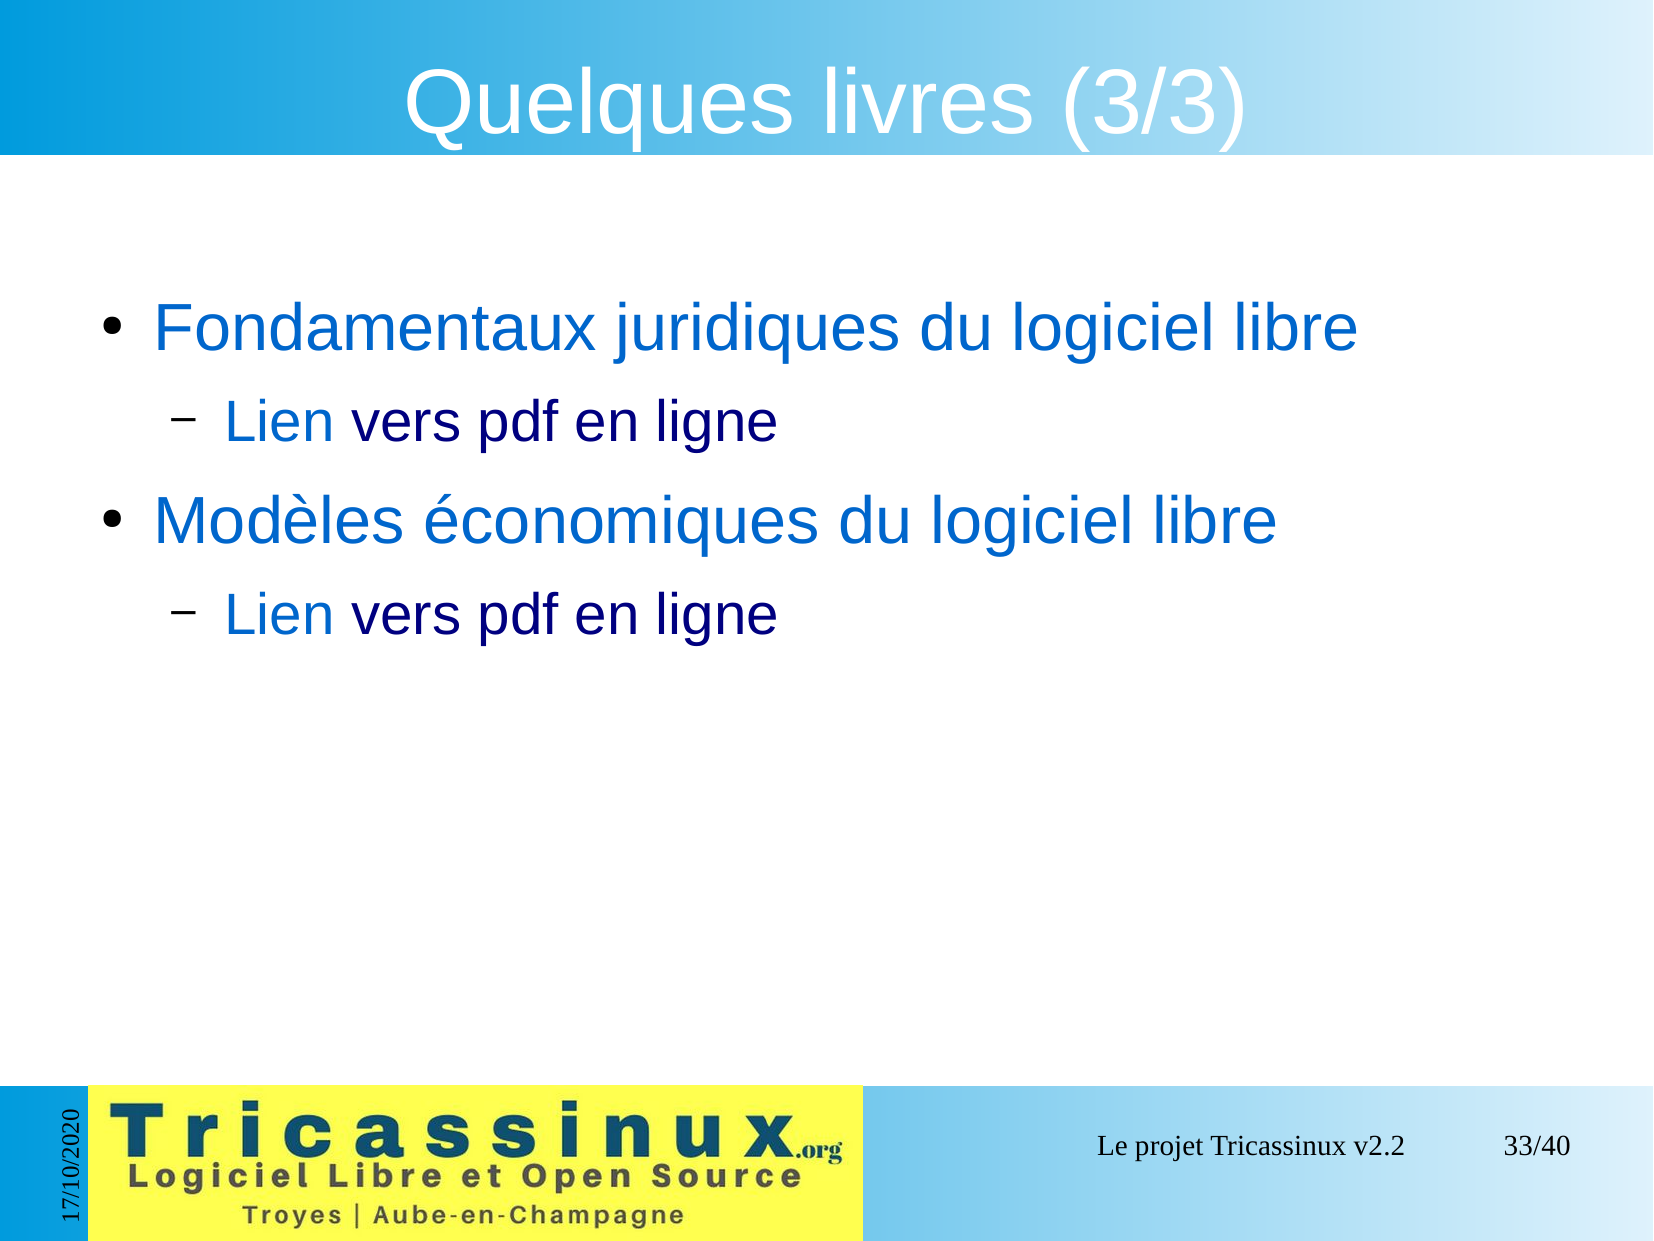

# Quelques livres (3/3)
Fondamentaux juridiques du logiciel libre
Lien vers pdf en ligne
Modèles économiques du logiciel libre
Lien vers pdf en ligne
17/10/2020
33